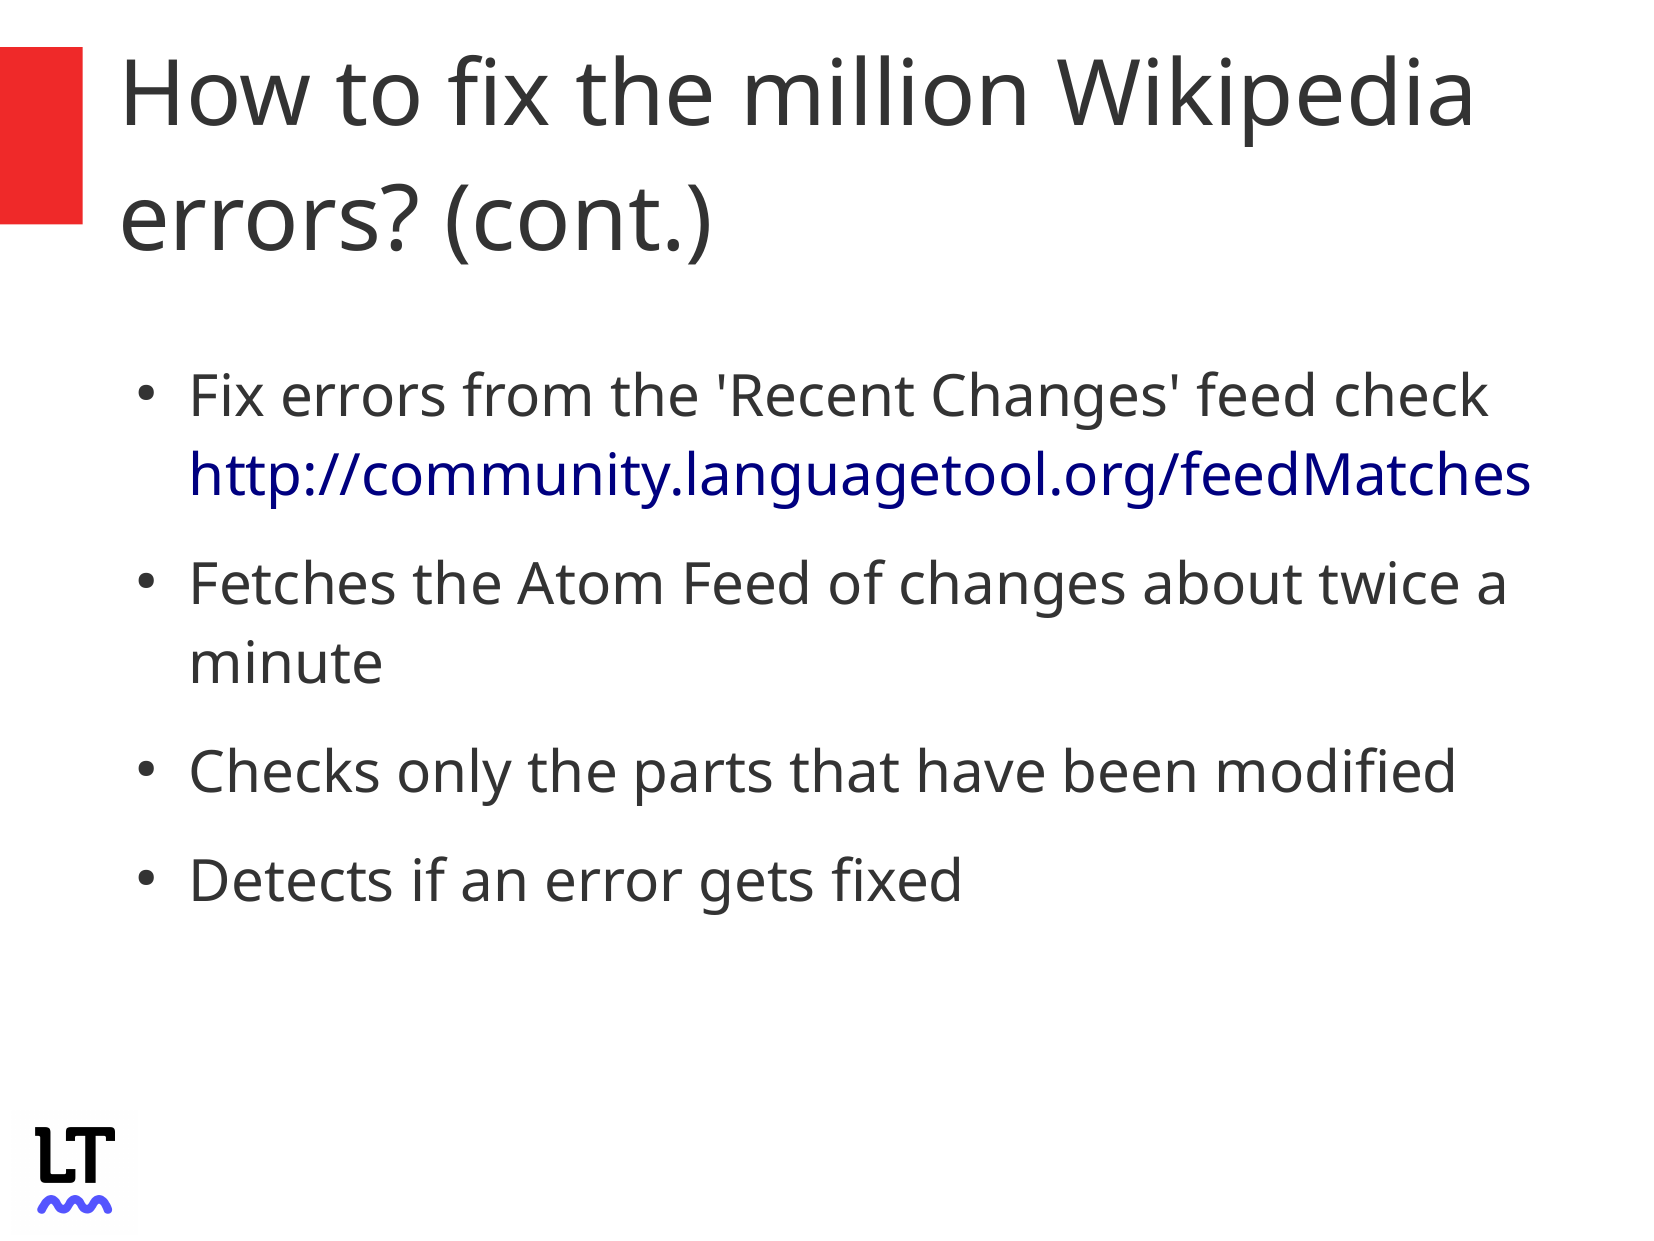

# How to fix the million Wikipedia errors? (cont.)
Fix errors from the 'Recent Changes' feed check
http://community.languagetool.org/feedMatches
Fetches the Atom Feed of changes about twice a minute
Checks only the parts that have been modified
Detects if an error gets fixed